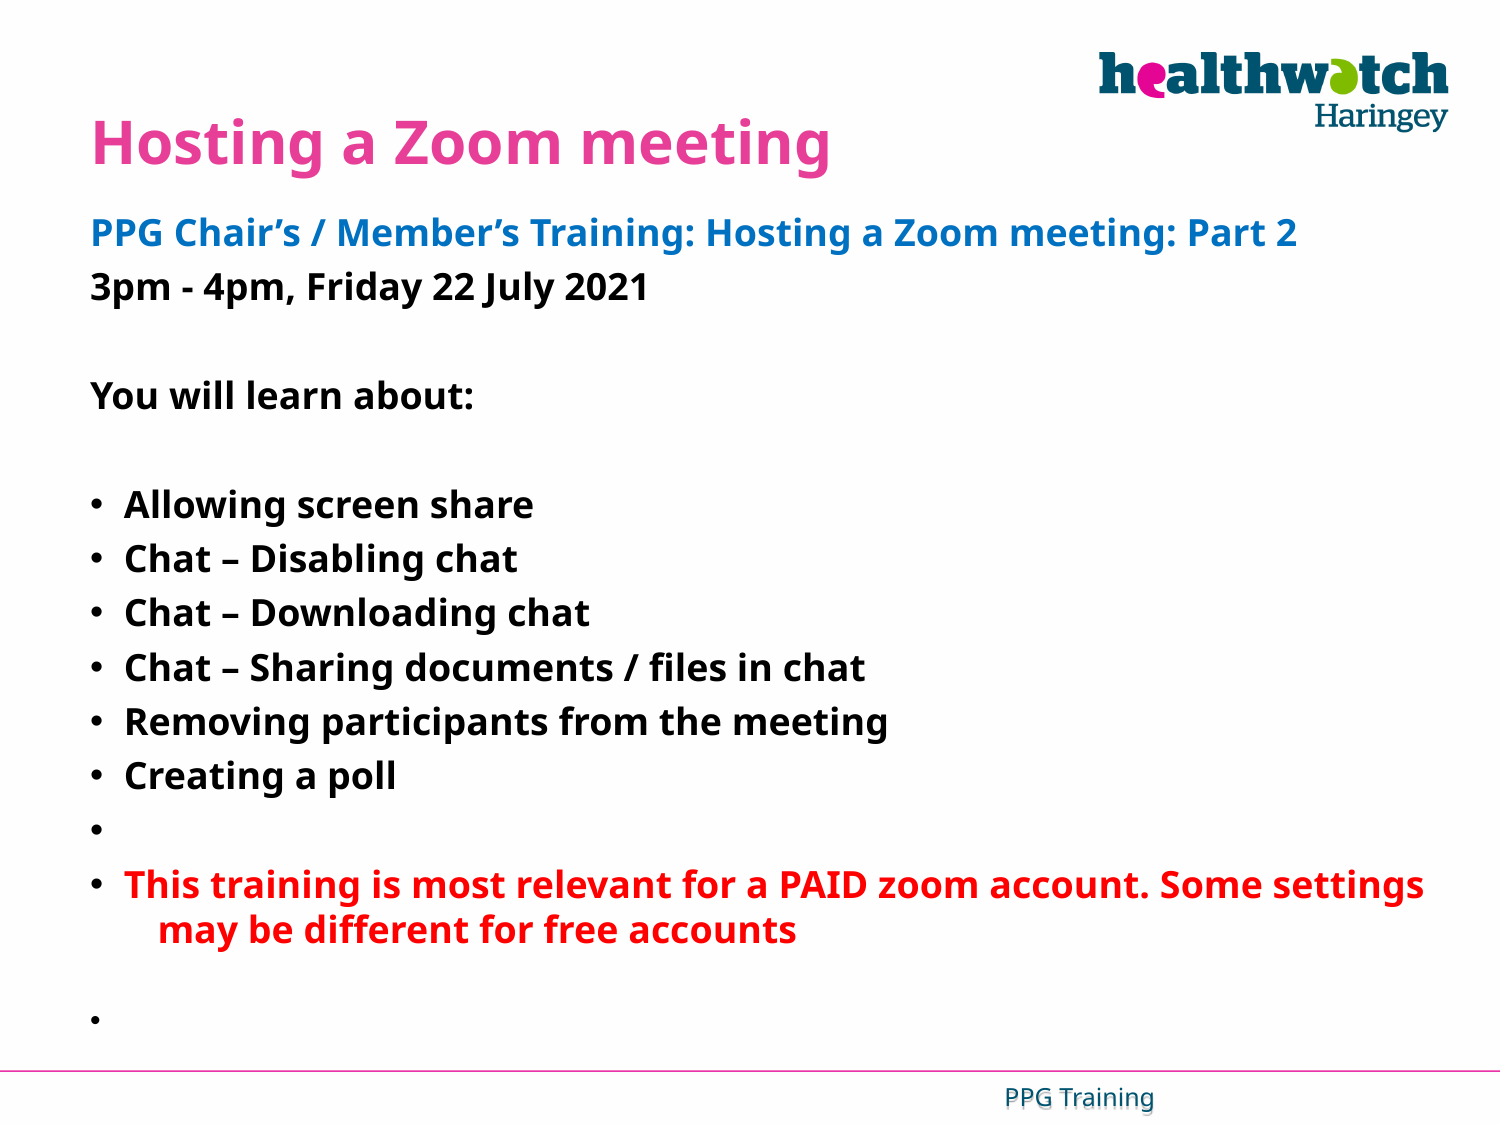

# Hosting a Zoom meeting
PPG Chair’s / Member’s Training: Hosting a Zoom meeting: Part 2
3pm - 4pm, Friday 22 July 2021
You will learn about:
Allowing screen share
Chat – Disabling chat
Chat – Downloading chat
Chat – Sharing documents / files in chat
Removing participants from the meeting
Creating a poll
This training is most relevant for a PAID zoom account. Some settings may be different for free accounts